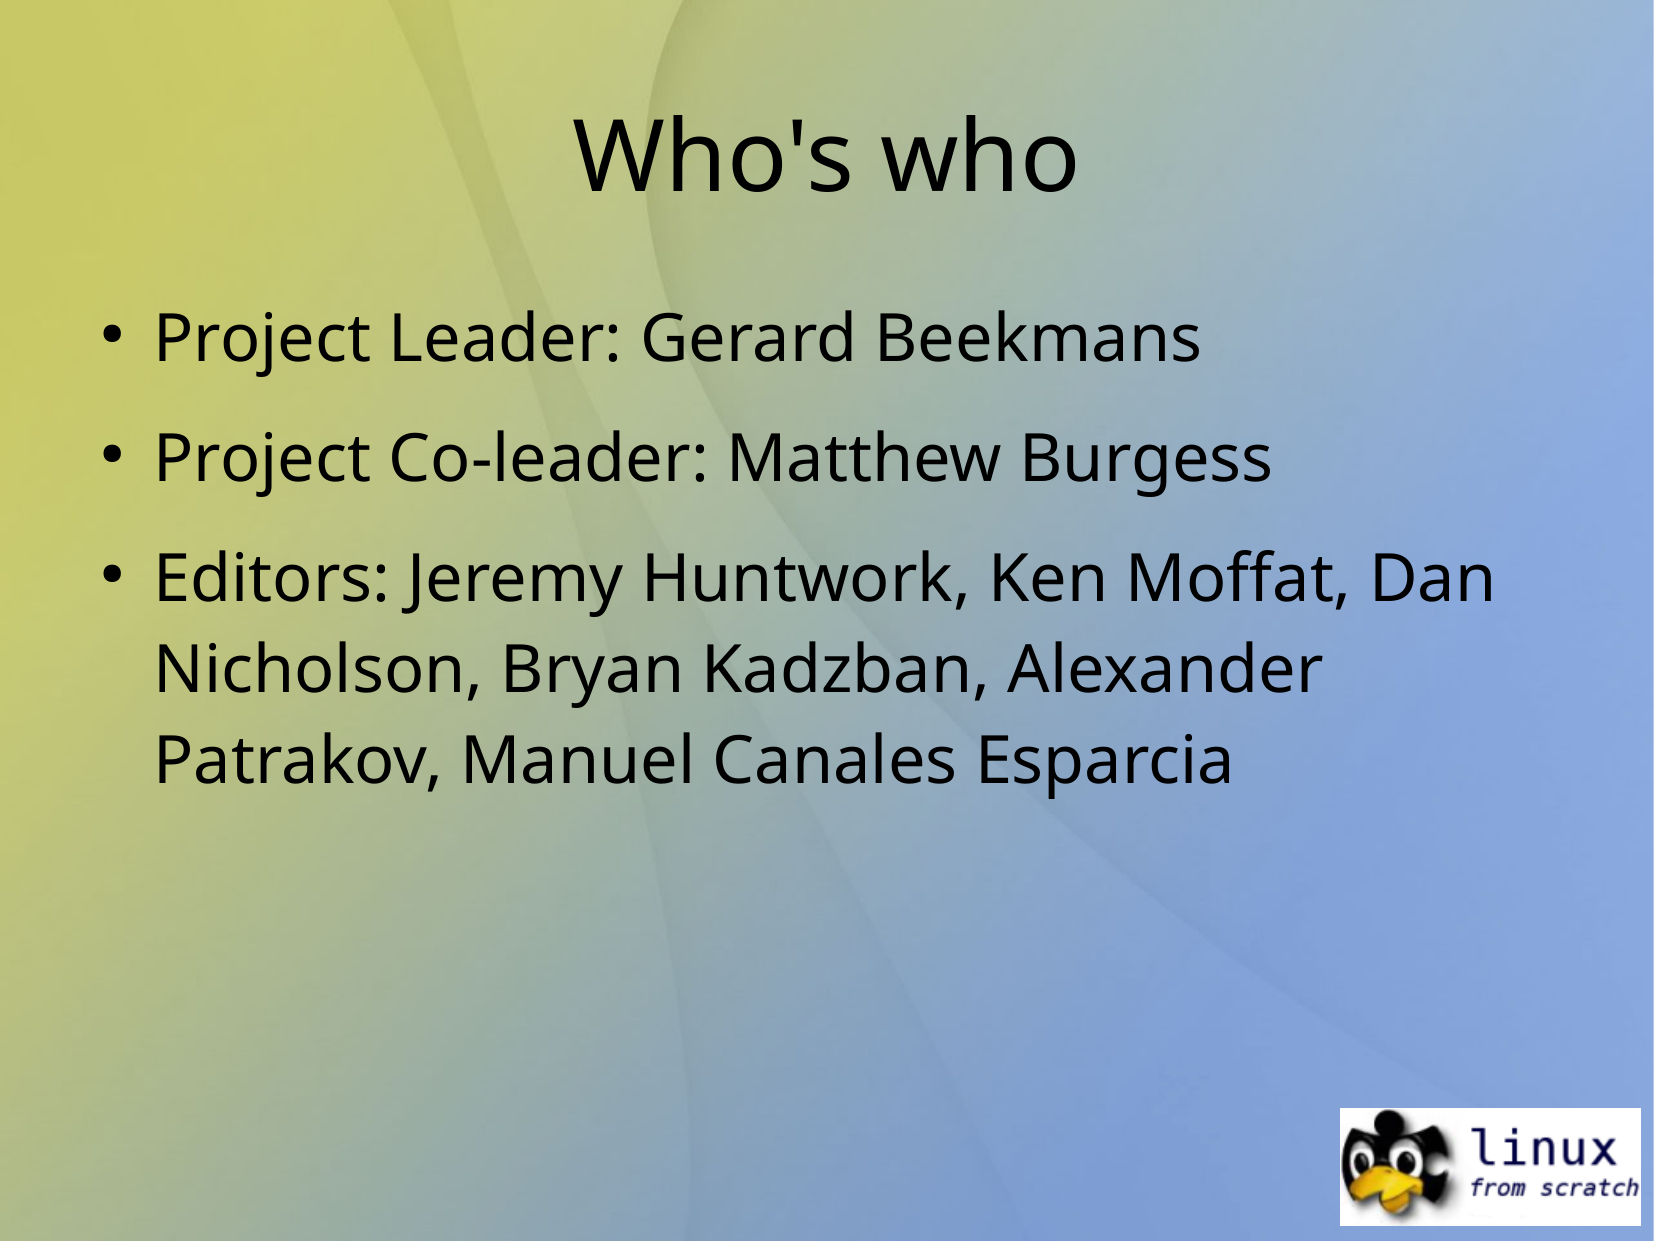

# Who's who
Project Leader: Gerard Beekmans
Project Co-leader: Matthew Burgess
Editors: Jeremy Huntwork, Ken Moffat, Dan Nicholson, Bryan Kadzban, Alexander Patrakov, Manuel Canales Esparcia